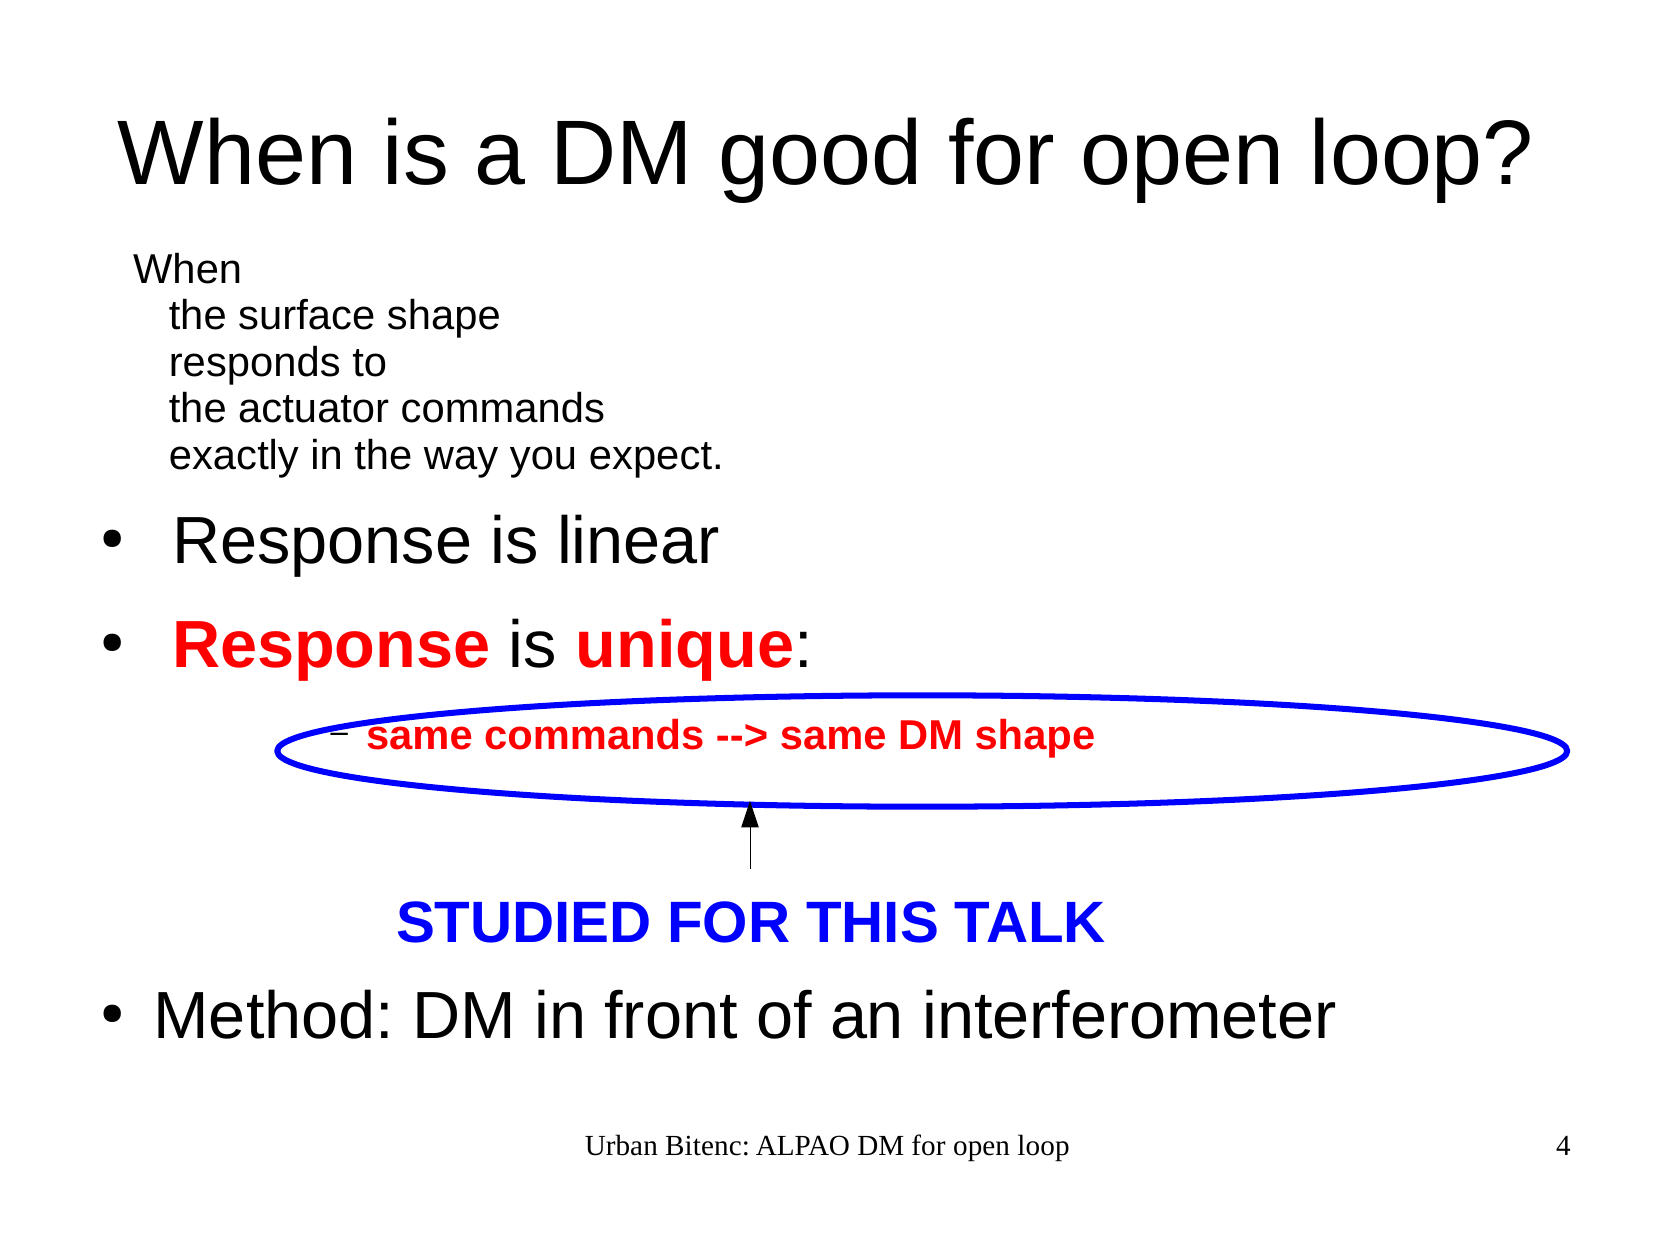

# When is a DM good for open loop?
When
the surface shape
responds to
the actuator commands
exactly in the way you expect.
 Response is linear
 Response is unique:
same commands --> same DM shape
Method: DM in front of an interferometer
STUDIED FOR THIS TALK
Urban Bitenc: ALPAO DM for open loop
4